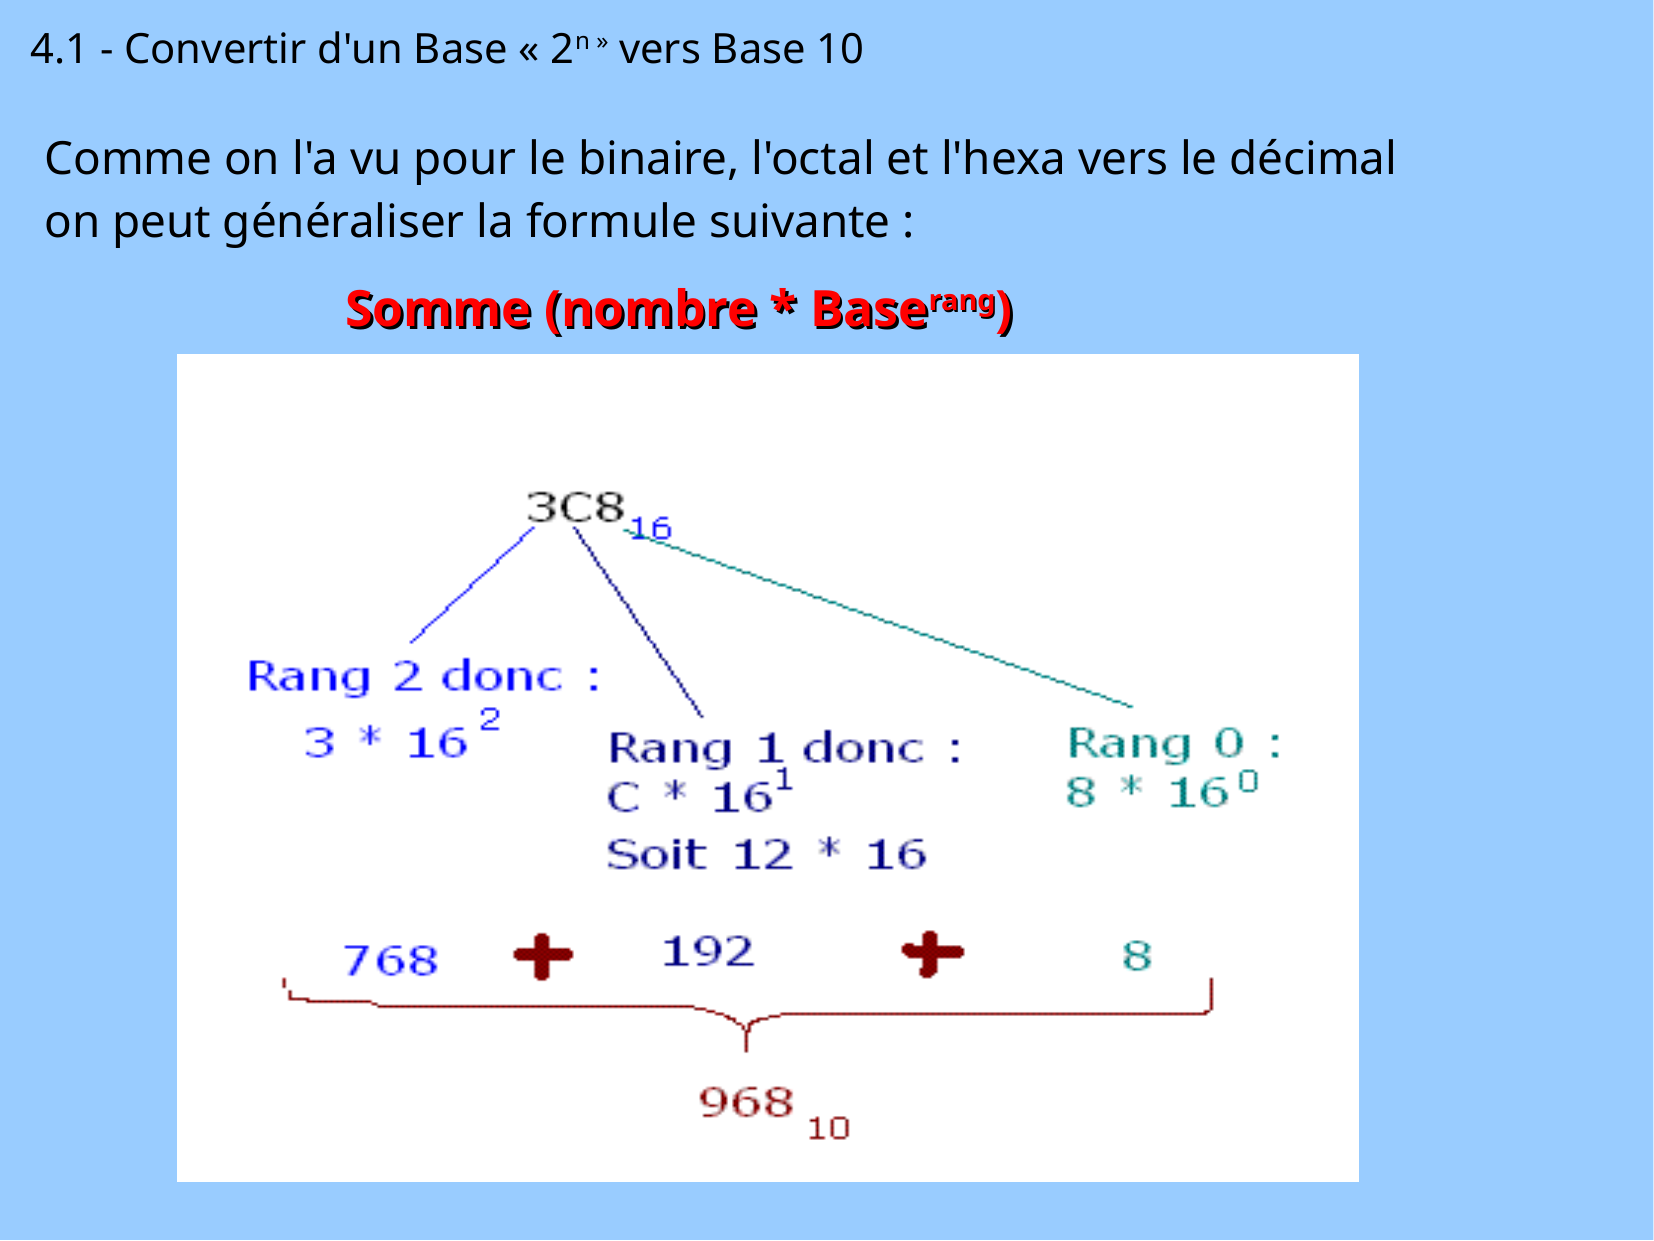

4.1 - Convertir d'un Base « 2n » vers Base 10
Comme on l'a vu pour le binaire, l'octal et l'hexa vers le décimal
on peut généraliser la formule suivante :
Somme (nombre * Baserang)